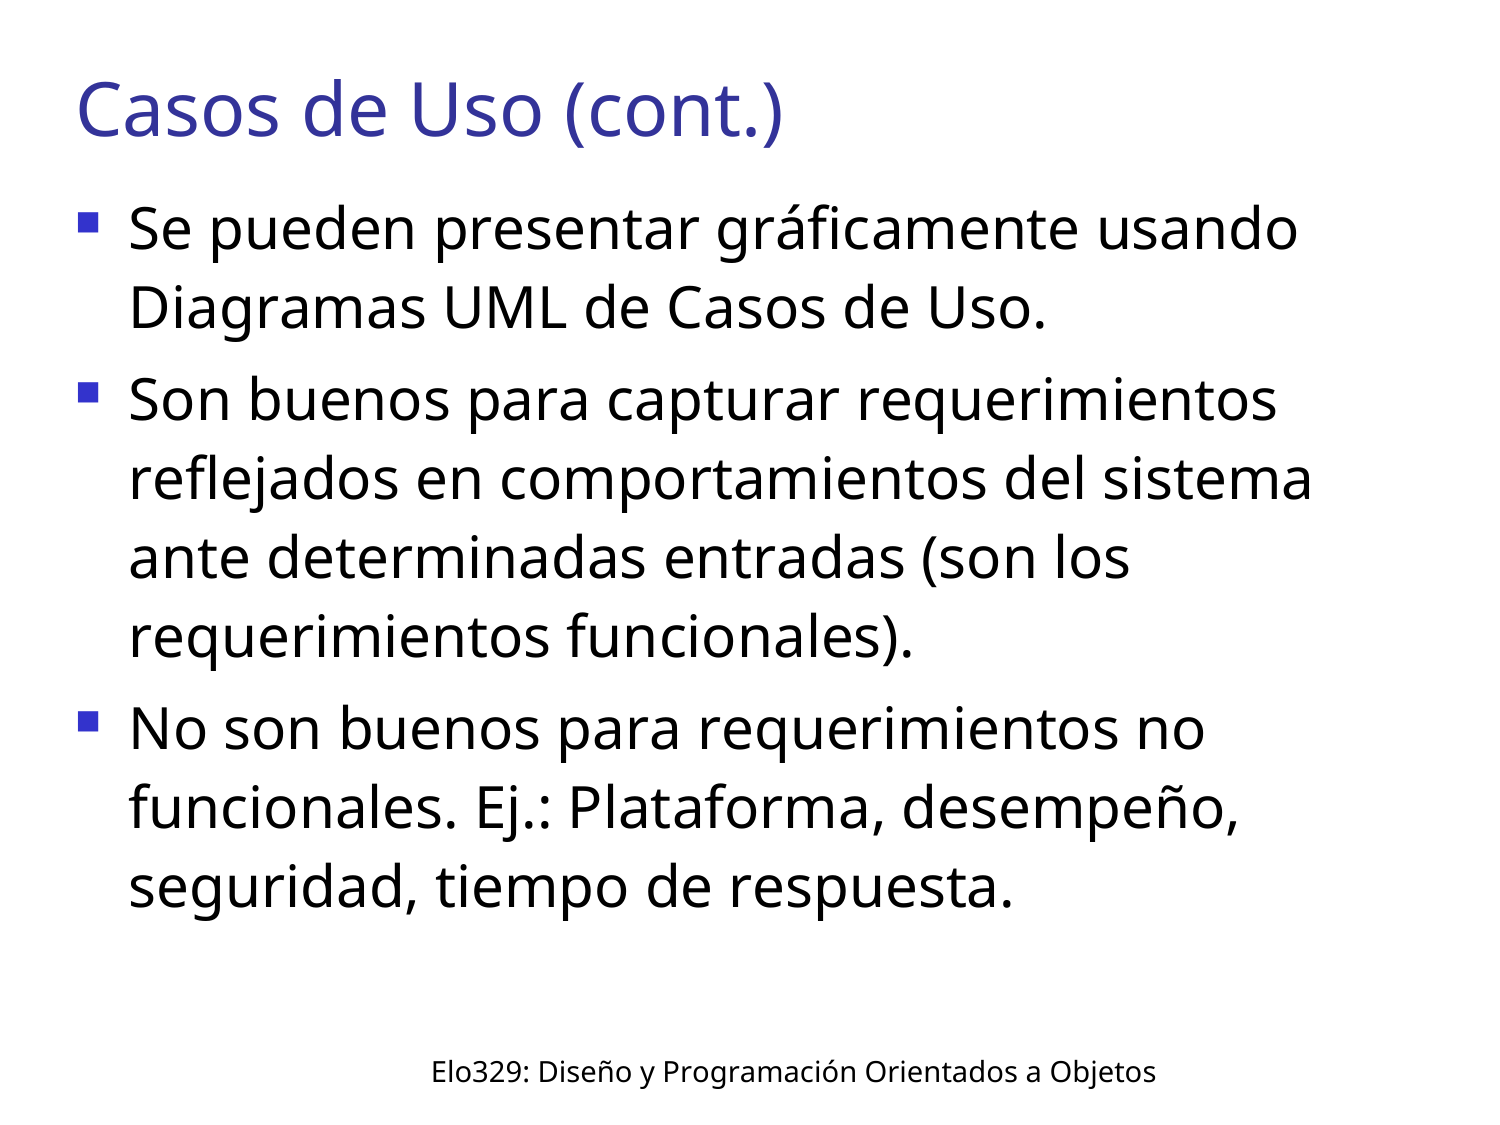

# Casos de Uso (cont.)‏
Se pueden presentar gráficamente usando Diagramas UML de Casos de Uso.
Son buenos para capturar requerimientos reflejados en comportamientos del sistema ante determinadas entradas (son los requerimientos funcionales).
No son buenos para requerimientos no funcionales. Ej.: Plataforma, desempeño, seguridad, tiempo de respuesta.